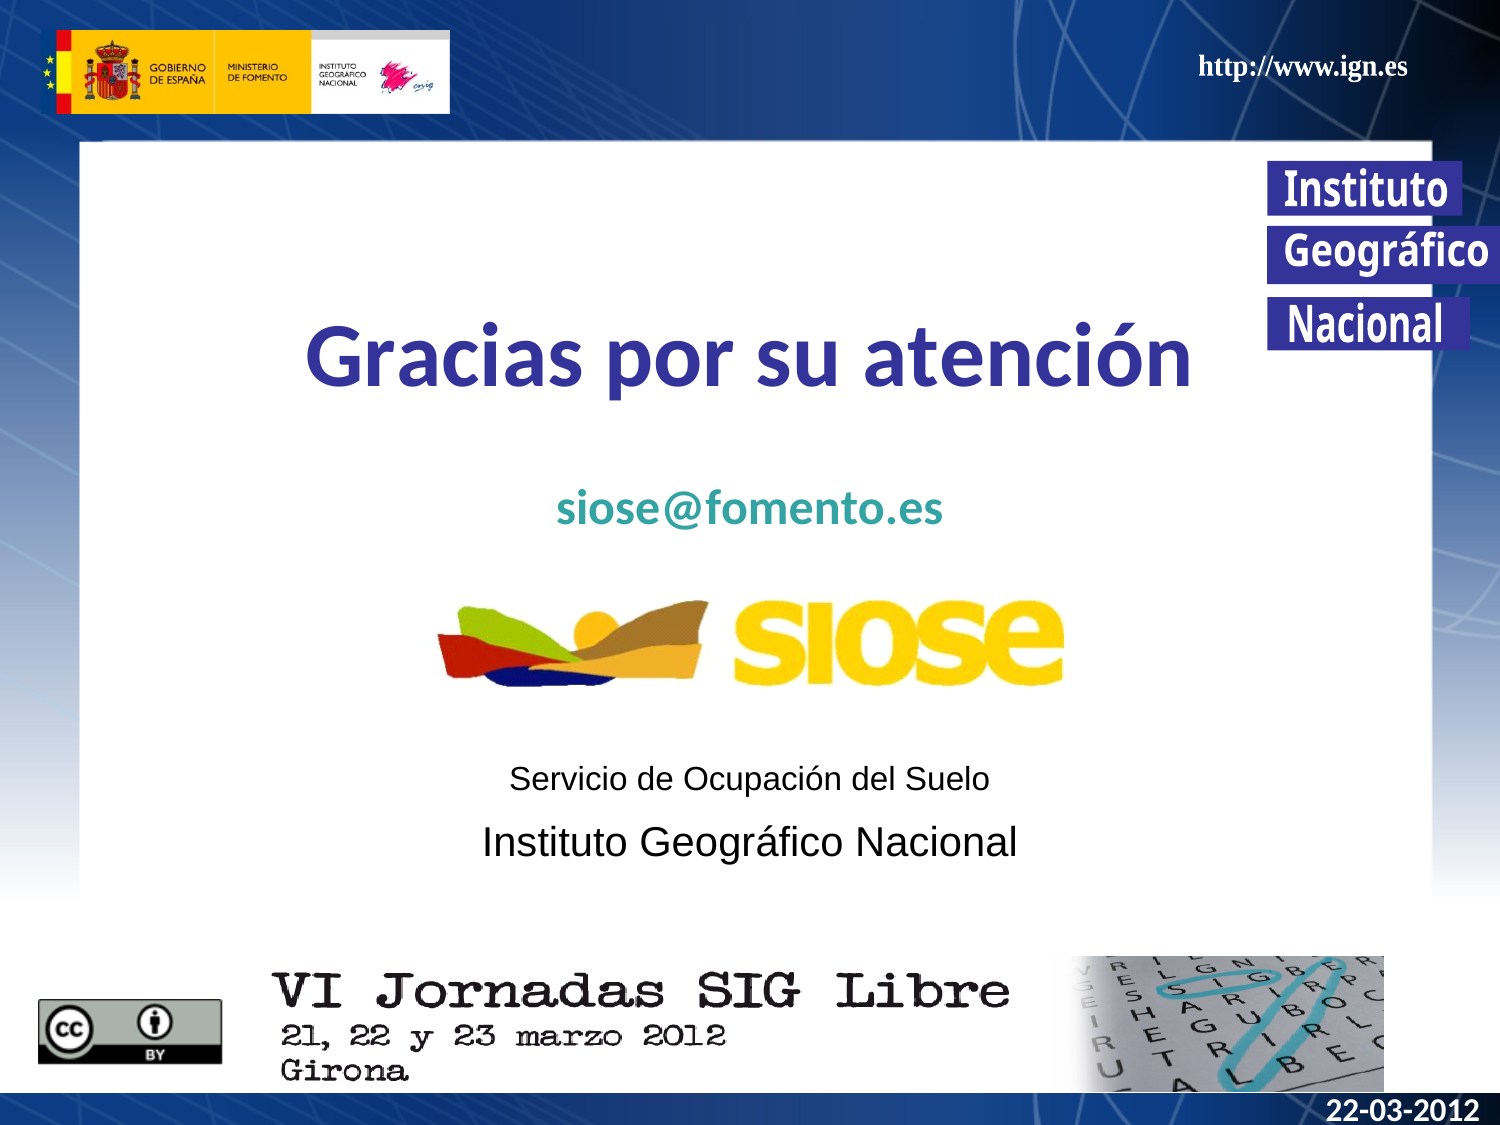

Gracias por su atención
siose@fomento.es
Servicio de Ocupación del Suelo
Instituto Geográfico Nacional